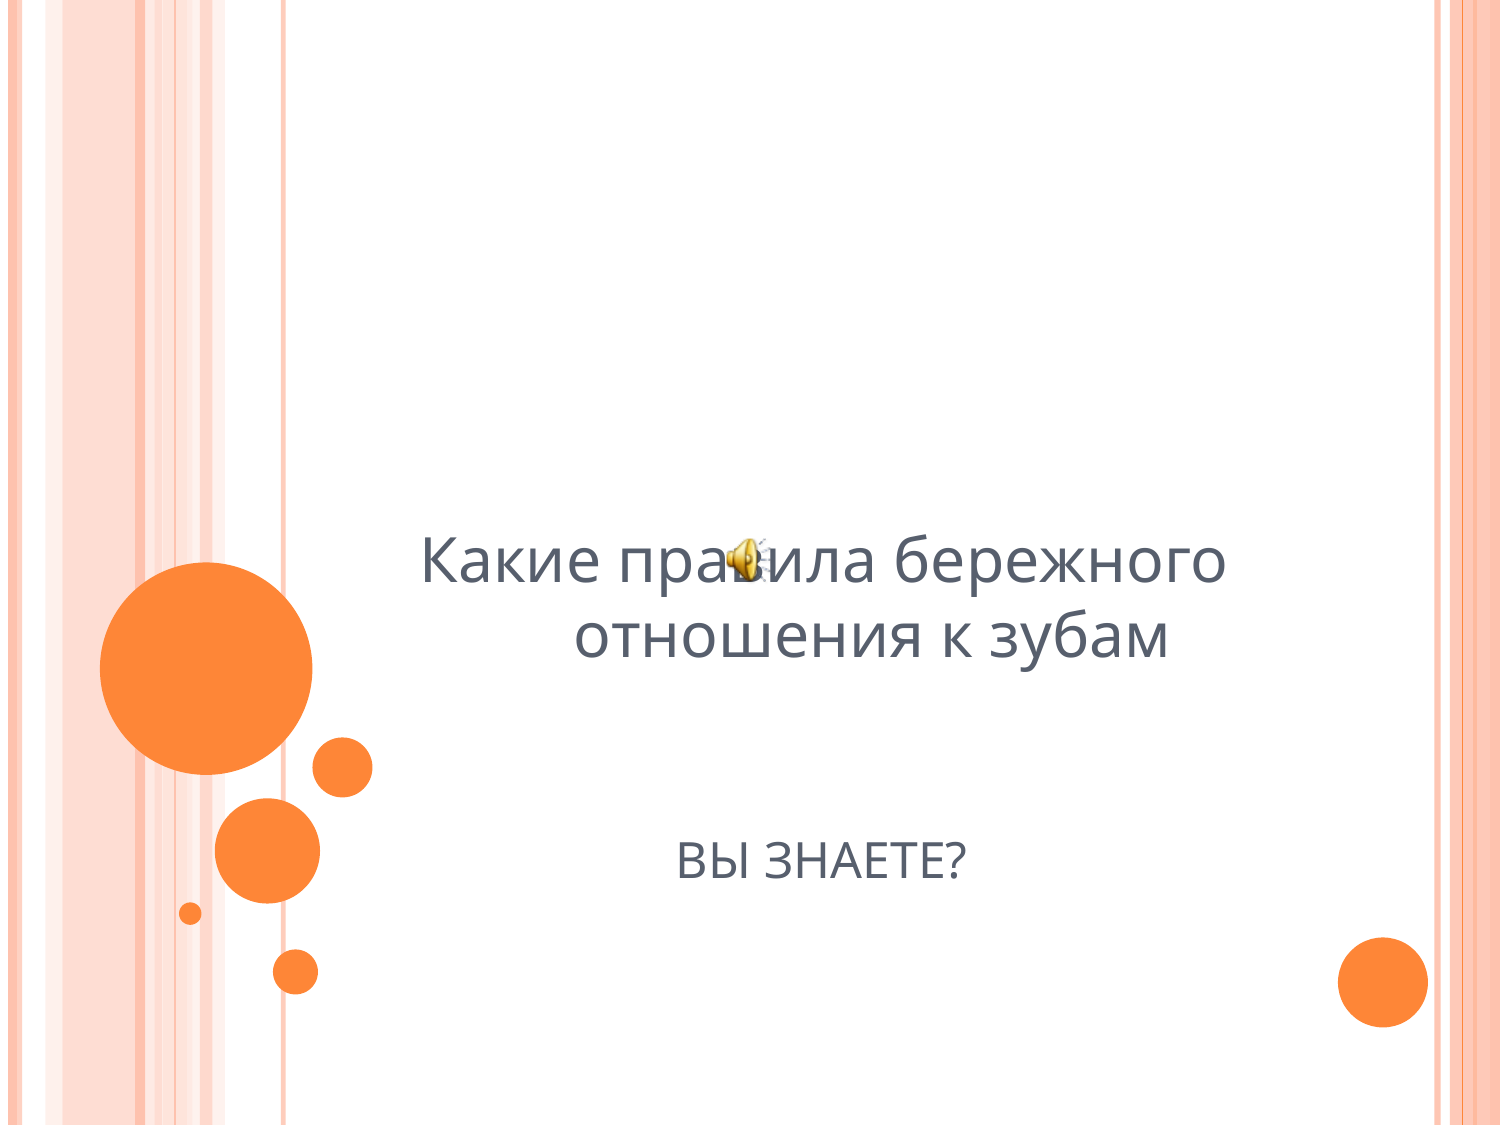

# Какие правила бережного отношения к зубам
 ВЫ ЗНАЕТЕ?